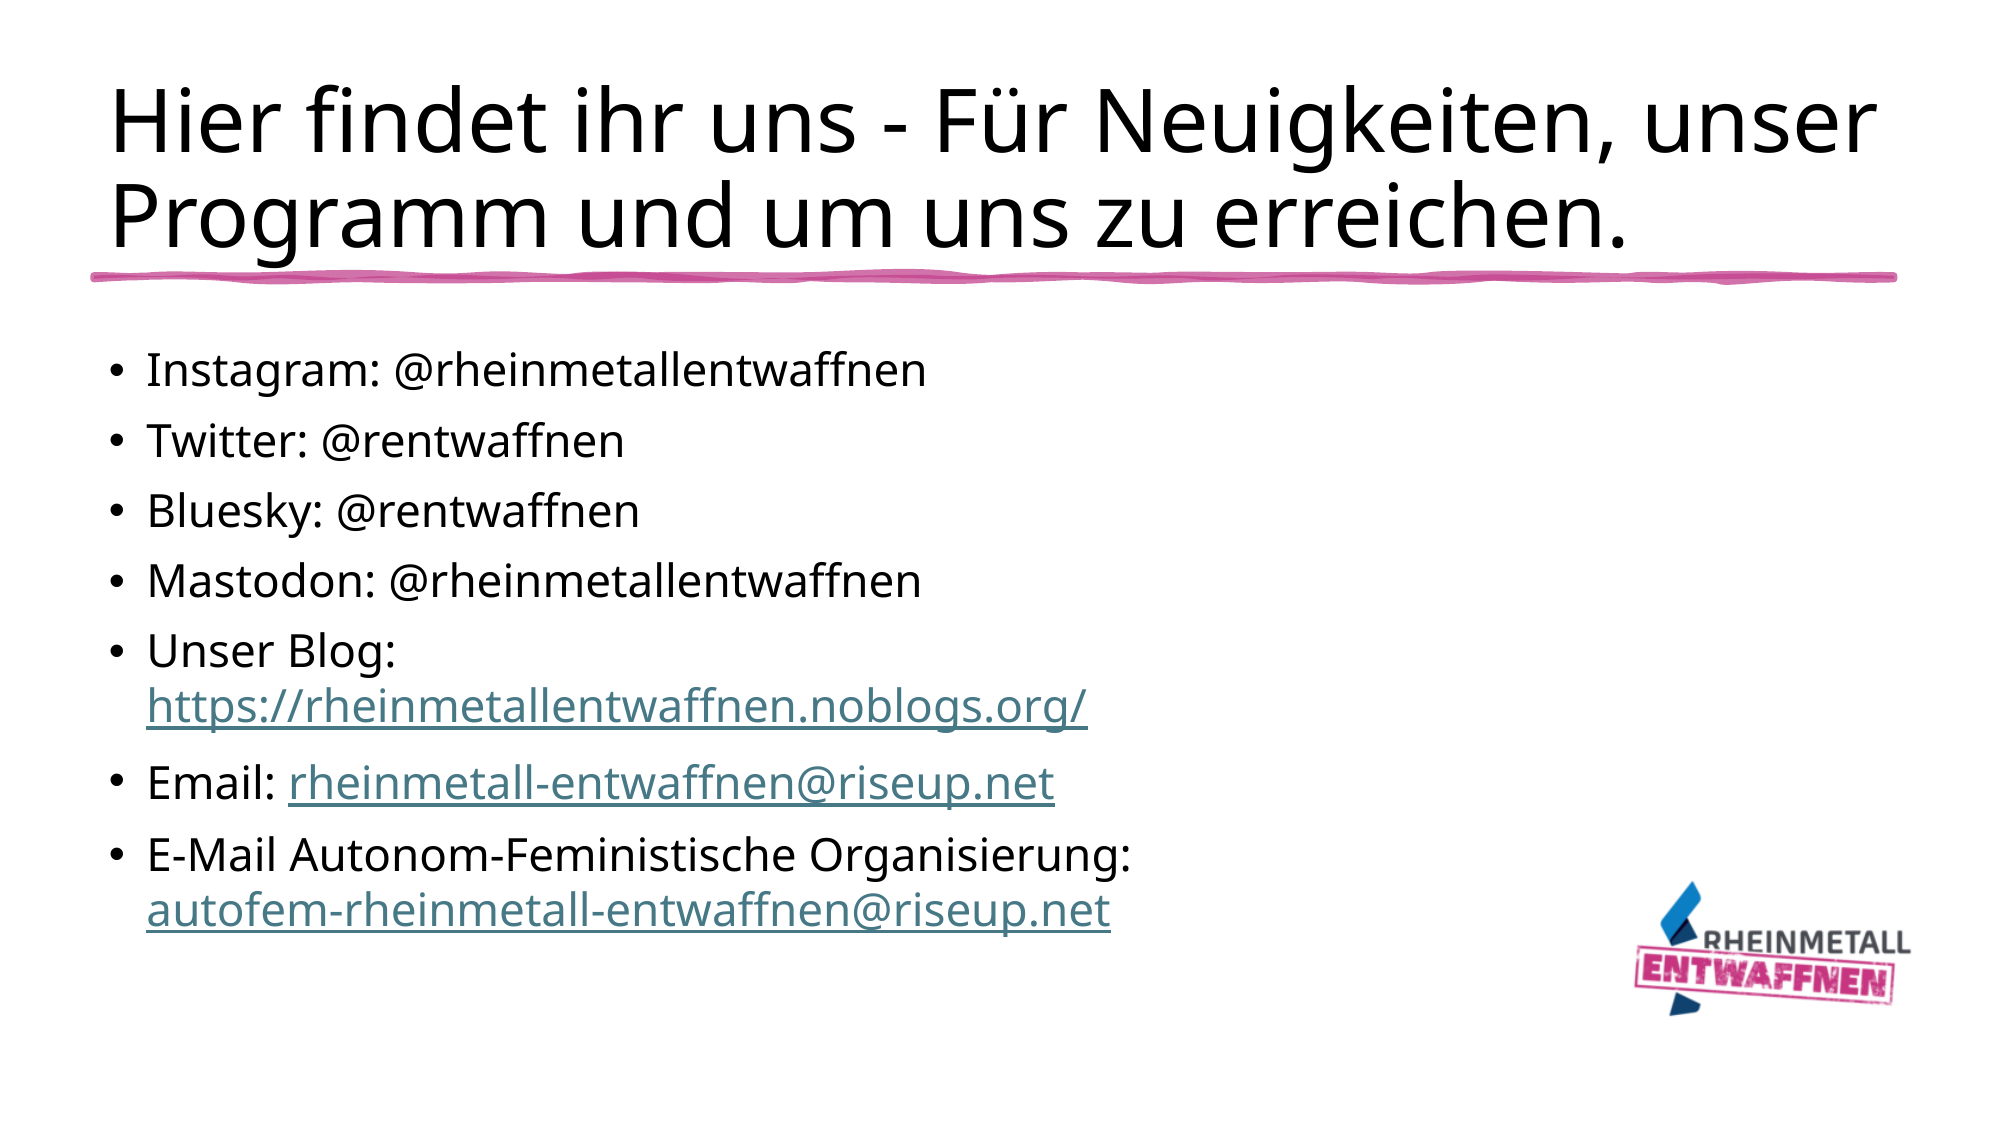

# Hier findet ihr uns - Für Neuigkeiten, unser Programm und um uns zu erreichen.
Instagram: @rheinmetallentwaffnen
Twitter: @rentwaffnen
Bluesky: @rentwaffnen
Mastodon: @rheinmetallentwaffnen
Unser Blog:
https://rheinmetallentwaffnen.noblogs.org/
Email: rheinmetall-entwaffnen@riseup.net
E-Mail Autonom-Feministische Organisierung:
autofem-rheinmetall-entwaffnen@riseup.net